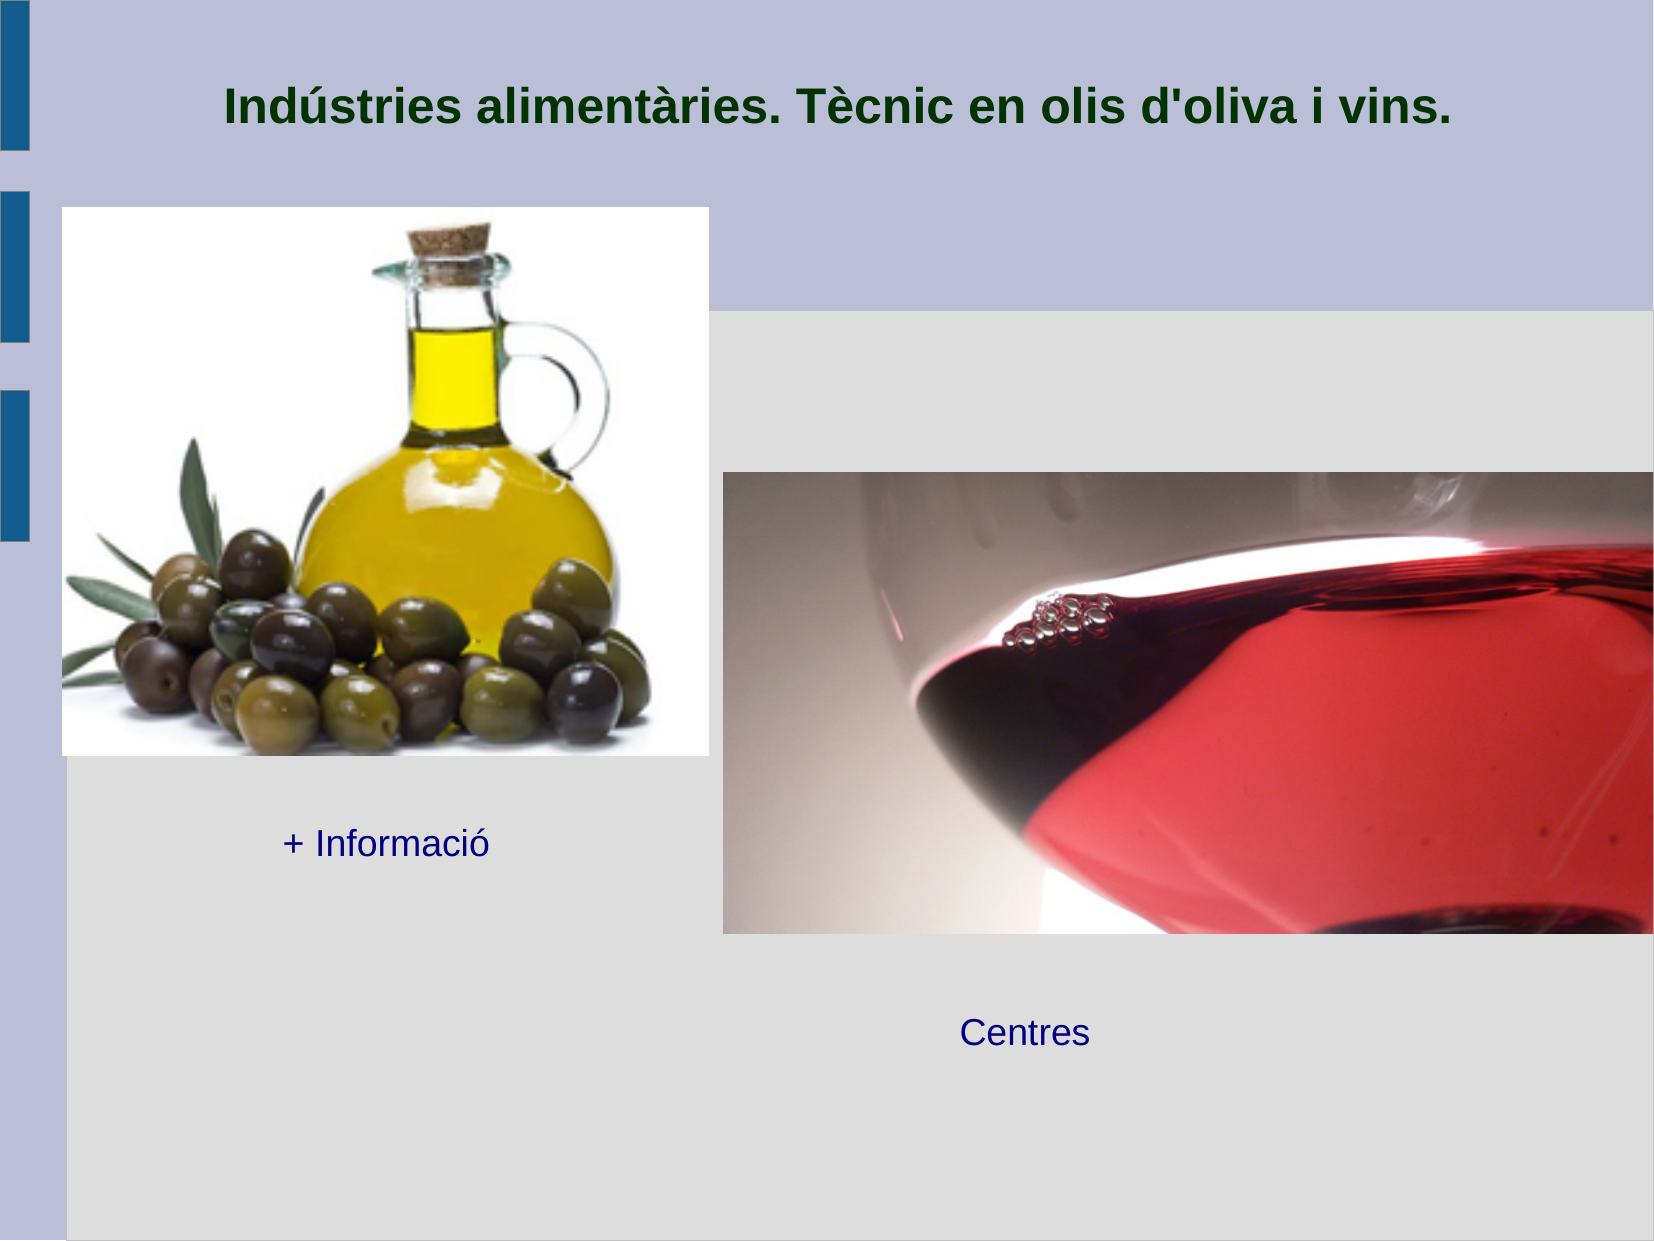

# Indústries alimentàries. Tècnic en olis d'oliva i vins.
+ Informació
Centres